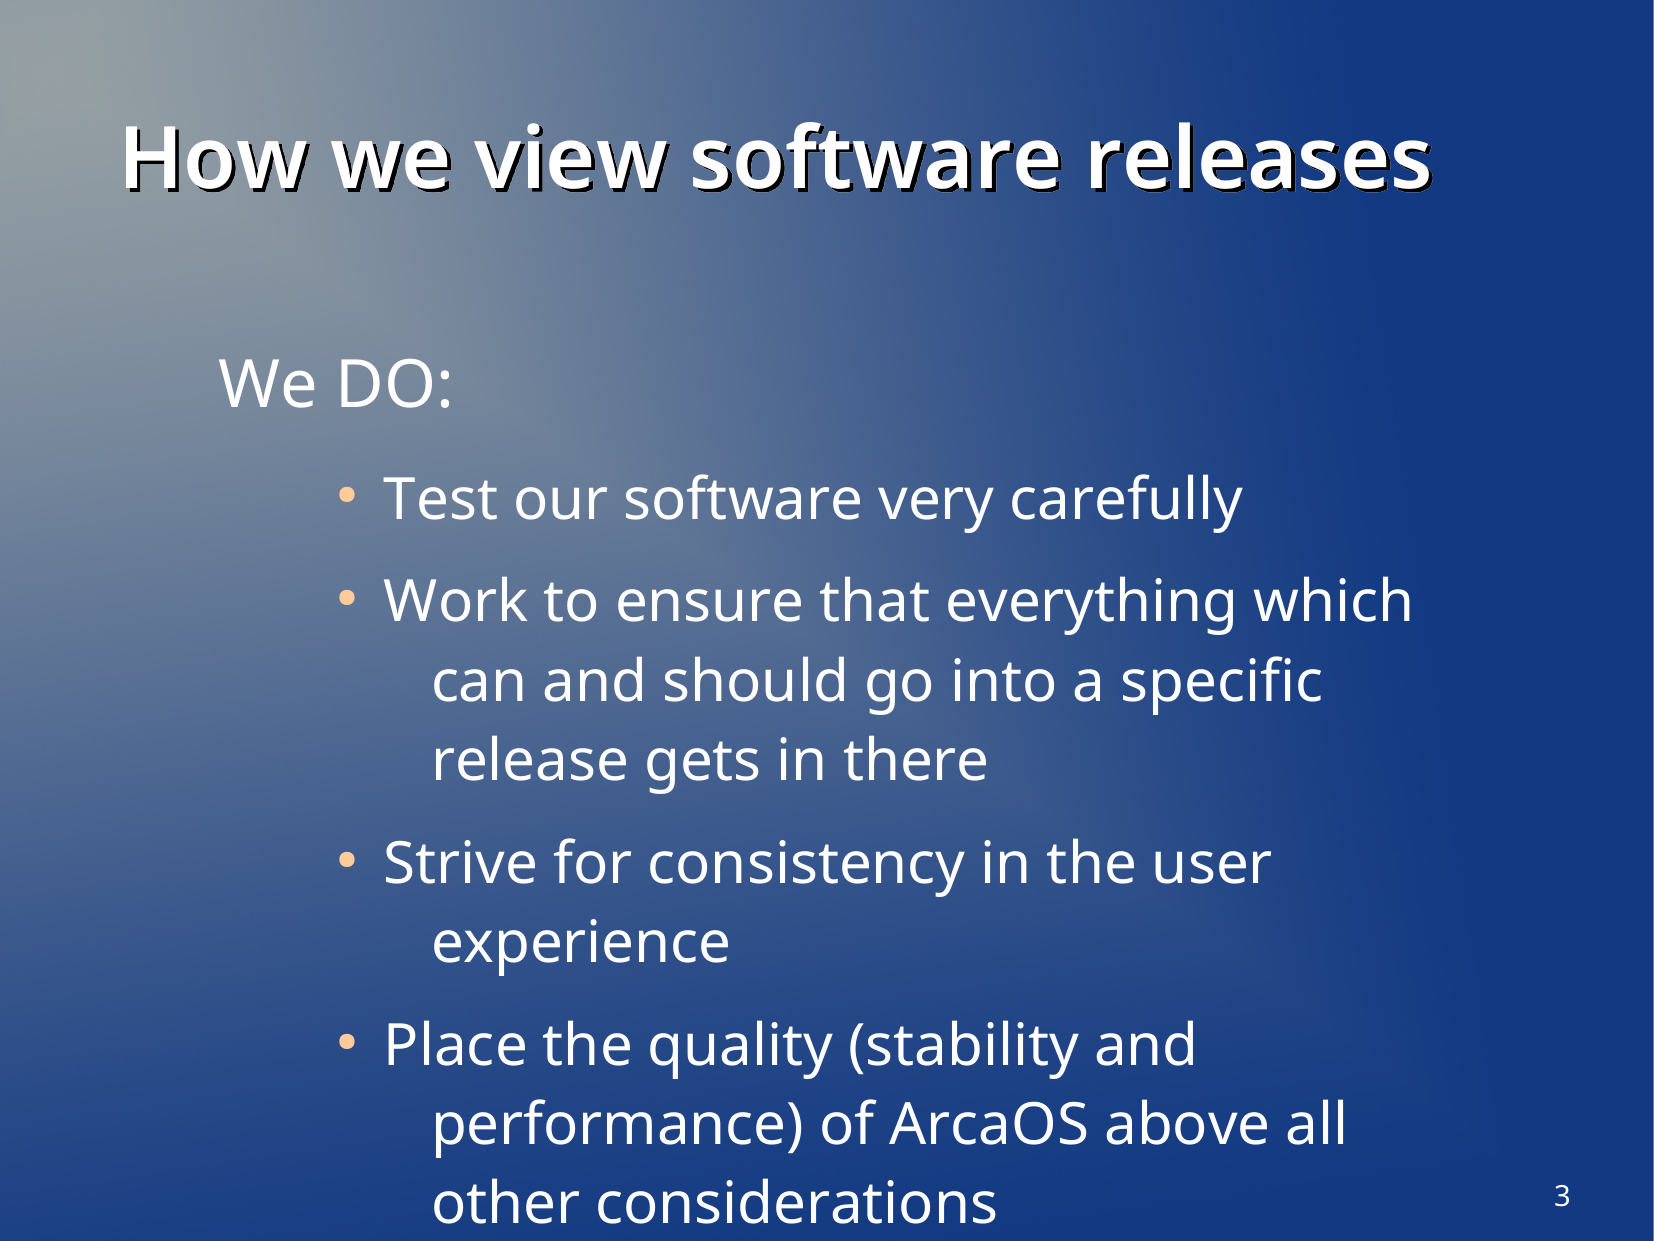

# How we view software releases
We DO:
Test our software very carefully
Work to ensure that everything which can and should go into a specific release gets in there
Strive for consistency in the user experience
Place the quality (stability and performance) of ArcaOS above all other considerations
Take our work very seriously
3